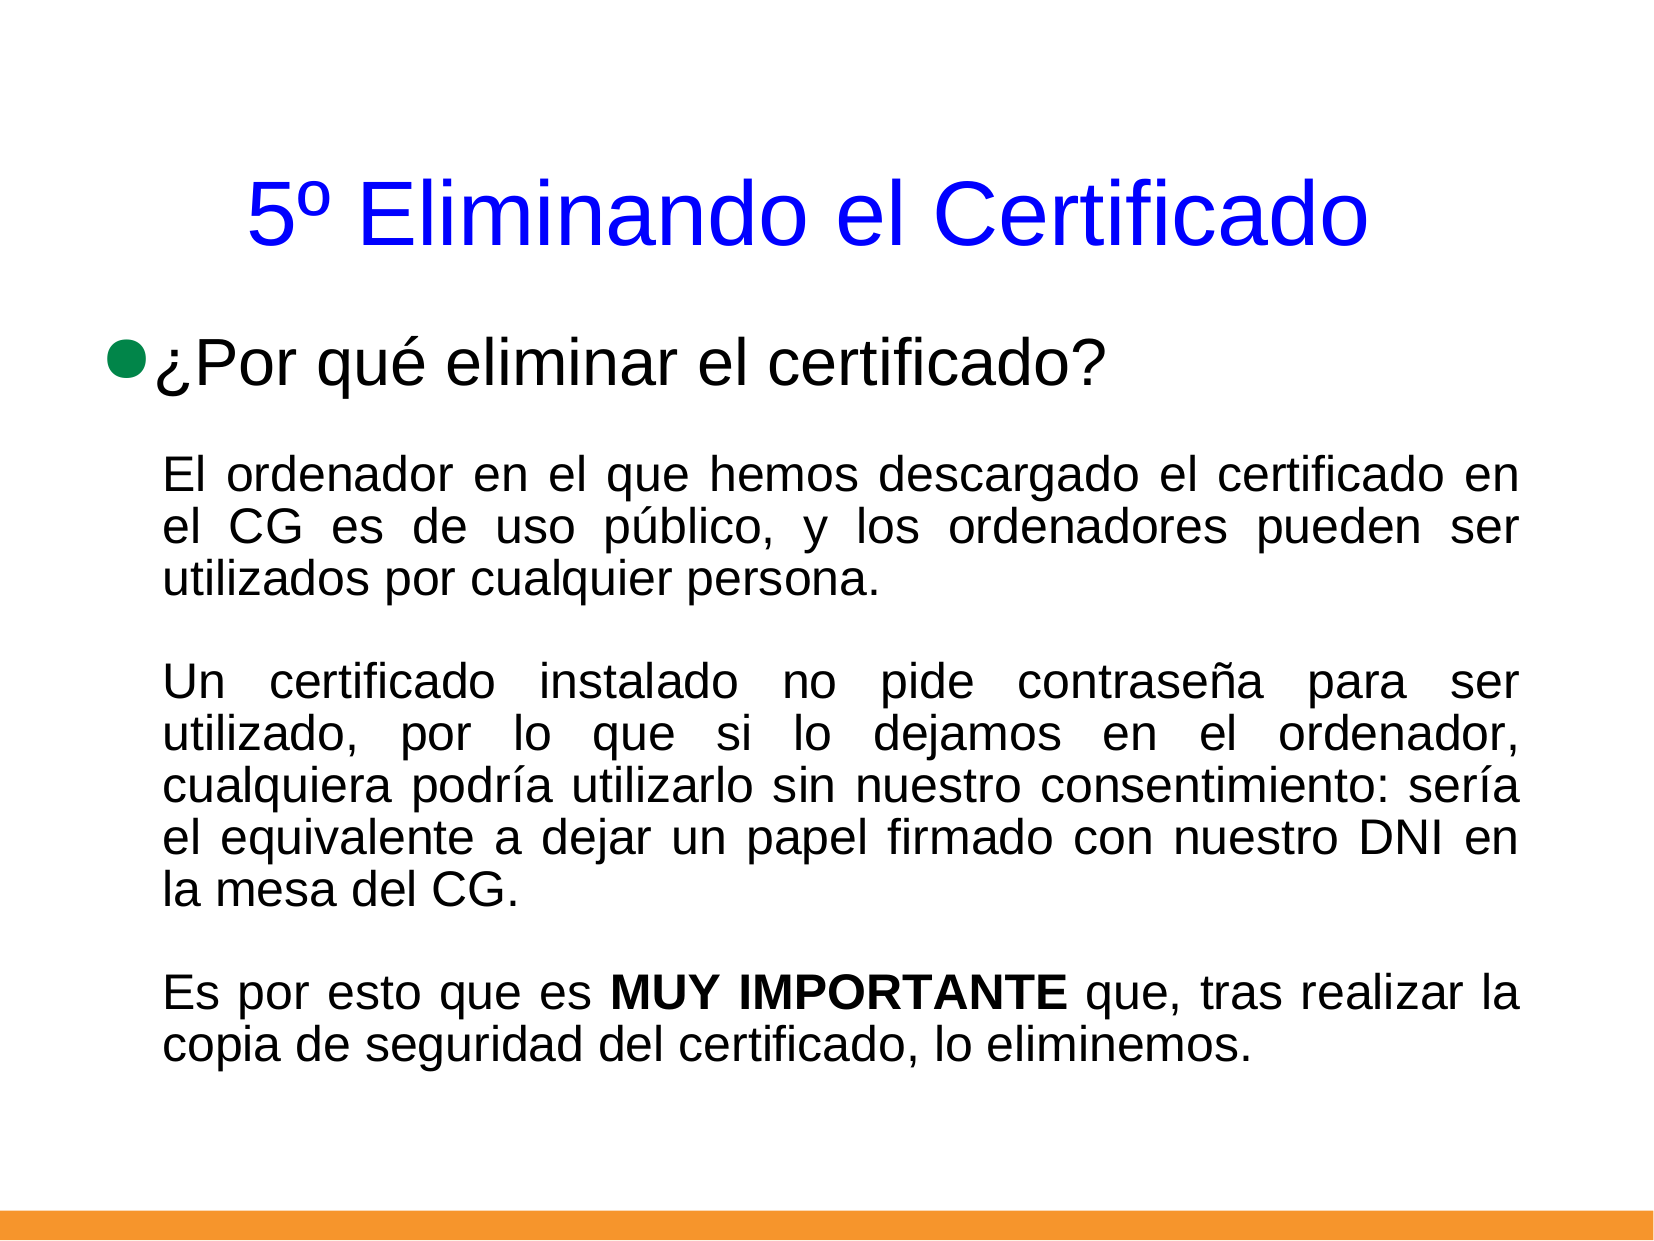

# 5º Eliminando el Certificado
¿Por qué eliminar el certificado?
El ordenador en el que hemos descargado el certificado en el CG es de uso público, y los ordenadores pueden ser utilizados por cualquier persona.
Un certificado instalado no pide contraseña para ser utilizado, por lo que si lo dejamos en el ordenador, cualquiera podría utilizarlo sin nuestro consentimiento: sería el equivalente a dejar un papel firmado con nuestro DNI en la mesa del CG.
Es por esto que es MUY IMPORTANTE que, tras realizar la copia de seguridad del certificado, lo eliminemos.